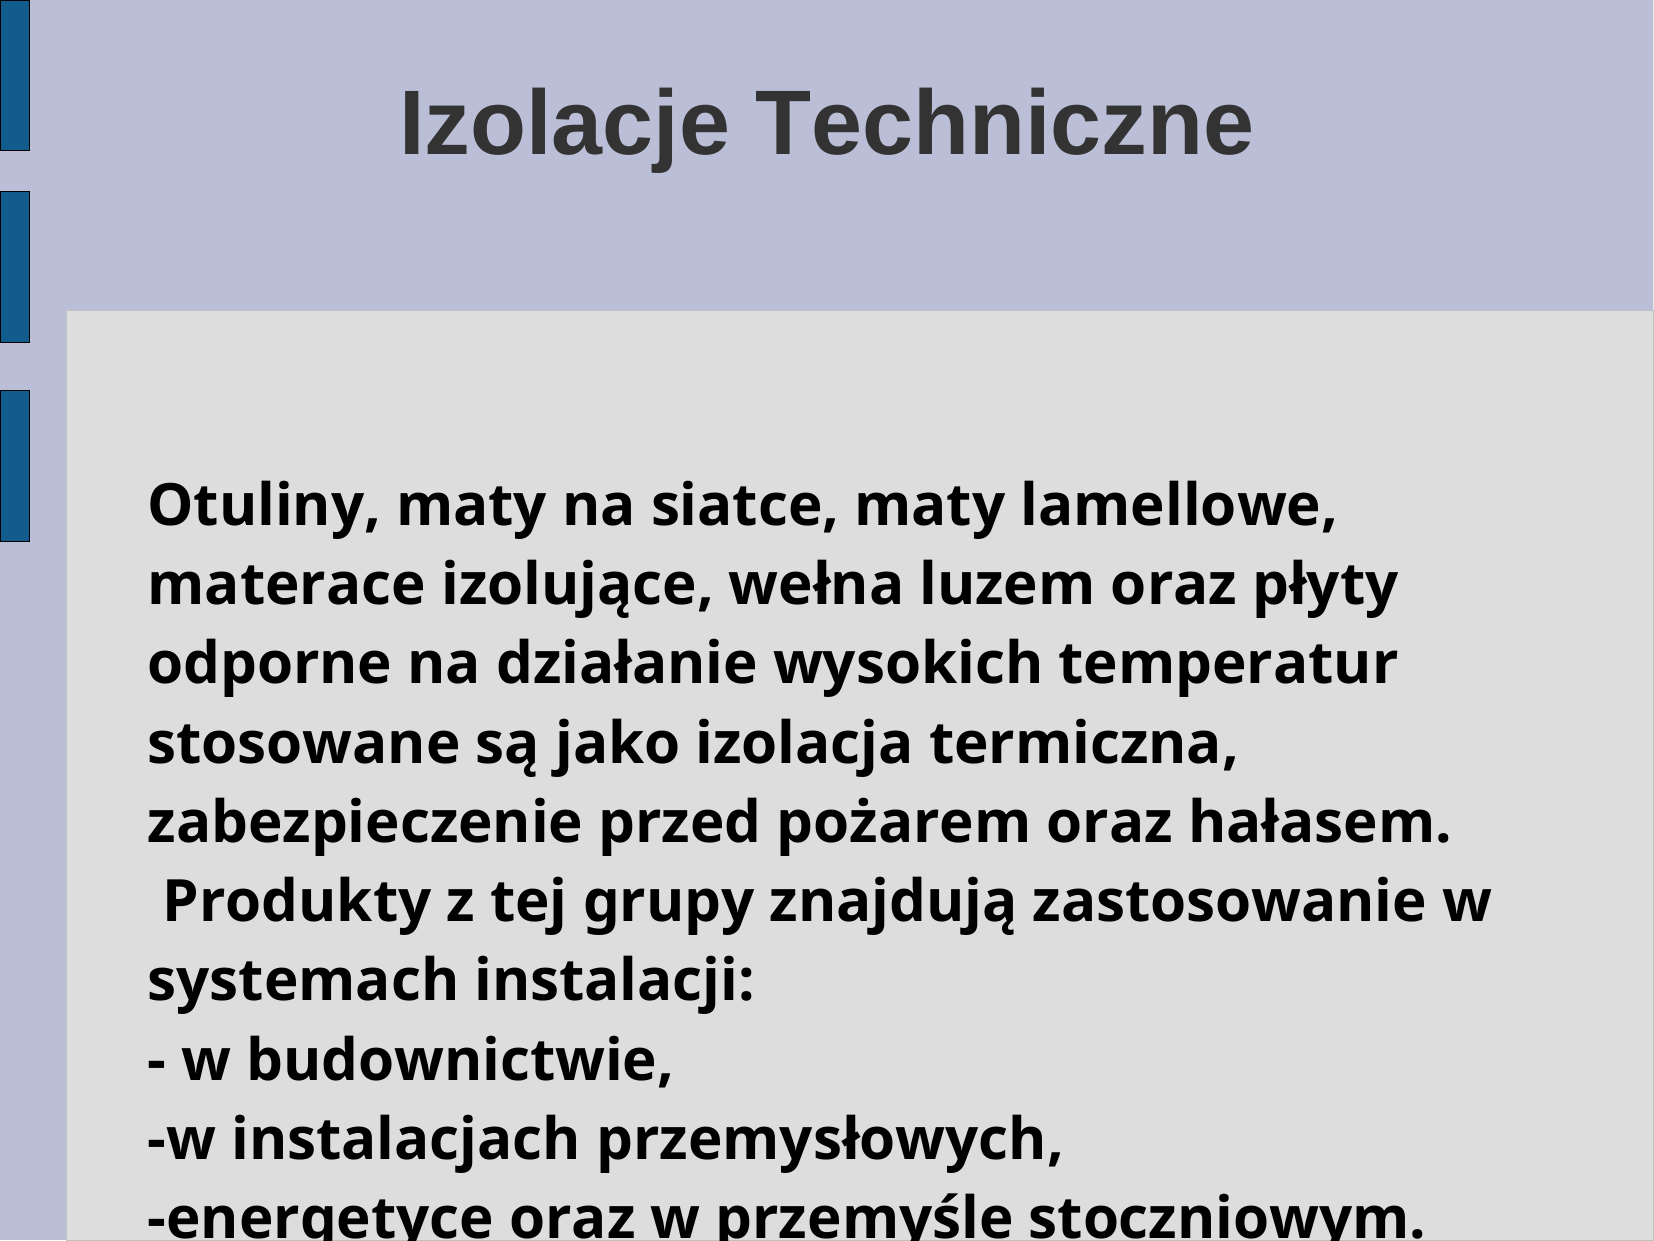

# Izolacje Techniczne
Otuliny, maty na siatce, maty lamellowe, materace izolujące, wełna luzem oraz płyty odporne na działanie wysokich temperatur stosowane są jako izolacja termiczna, zabezpieczenie przed pożarem oraz hałasem.
 Produkty z tej grupy znajdują zastosowanie w systemach instalacji:
- w budownictwie,
-w instalacjach przemysłowych,
-energetyce oraz w przemyśle stoczniowym.